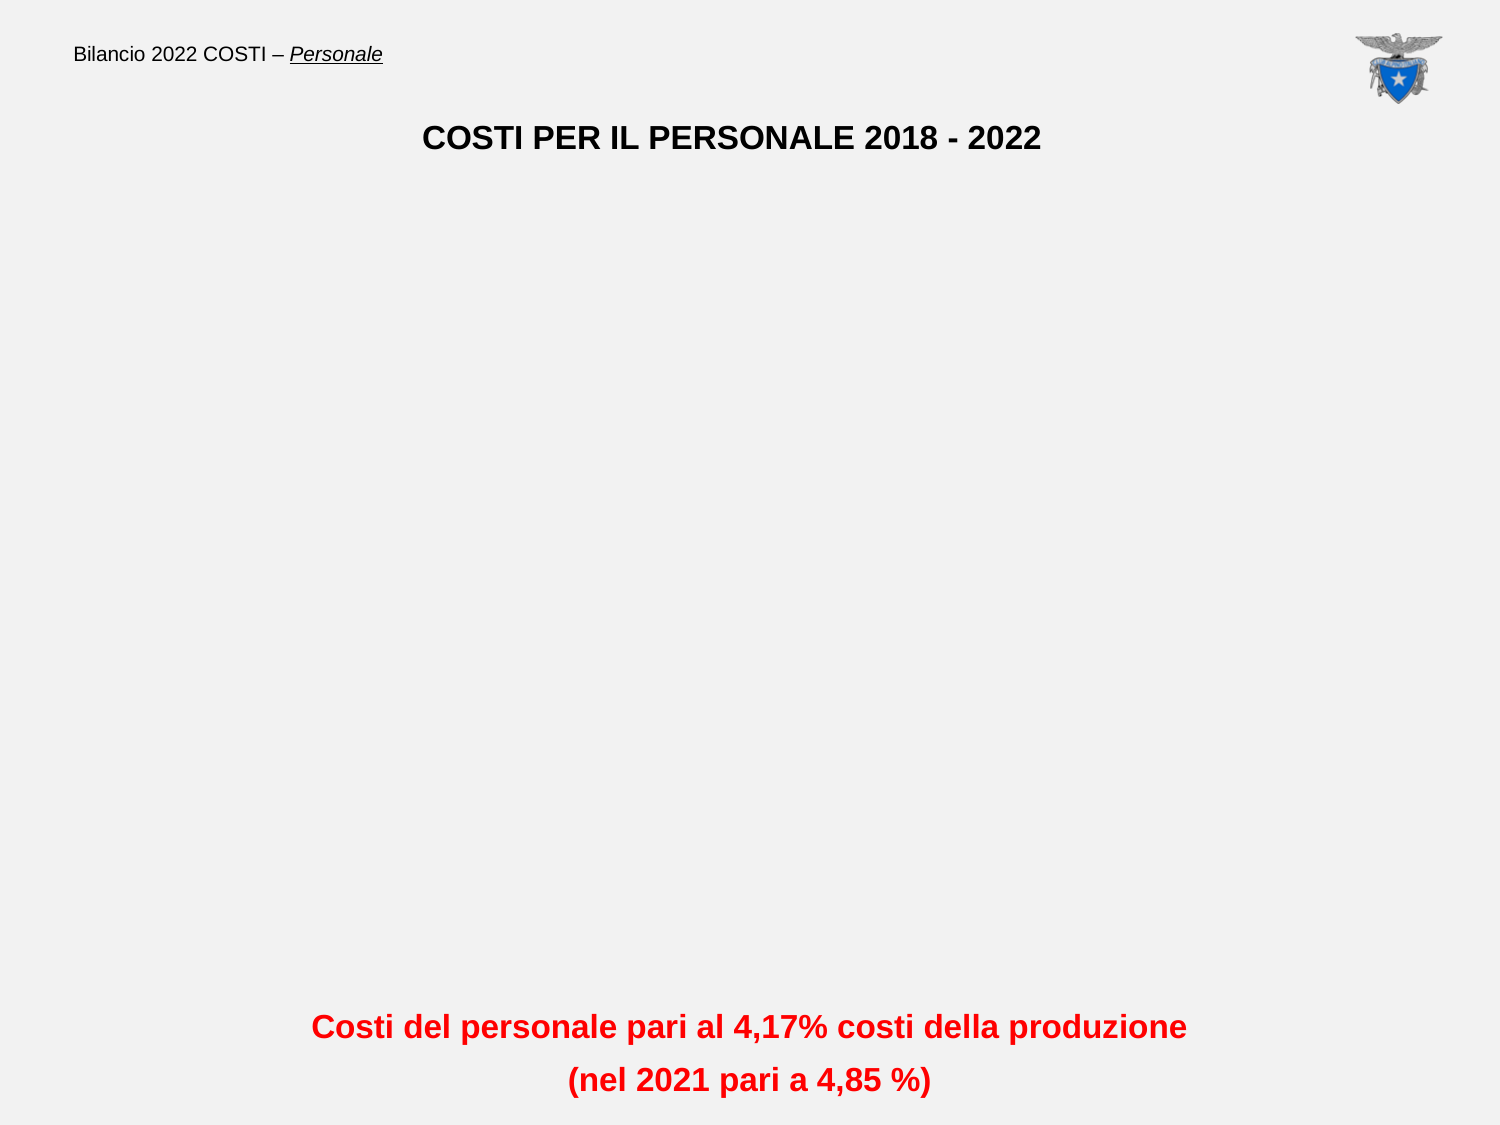

Bilancio 2022 COSTI – Personale
COSTI PER IL PERSONALE 2018 - 2022
Costi del personale pari al 4,17% costi della produzione
(nel 2021 pari a 4,85 %)